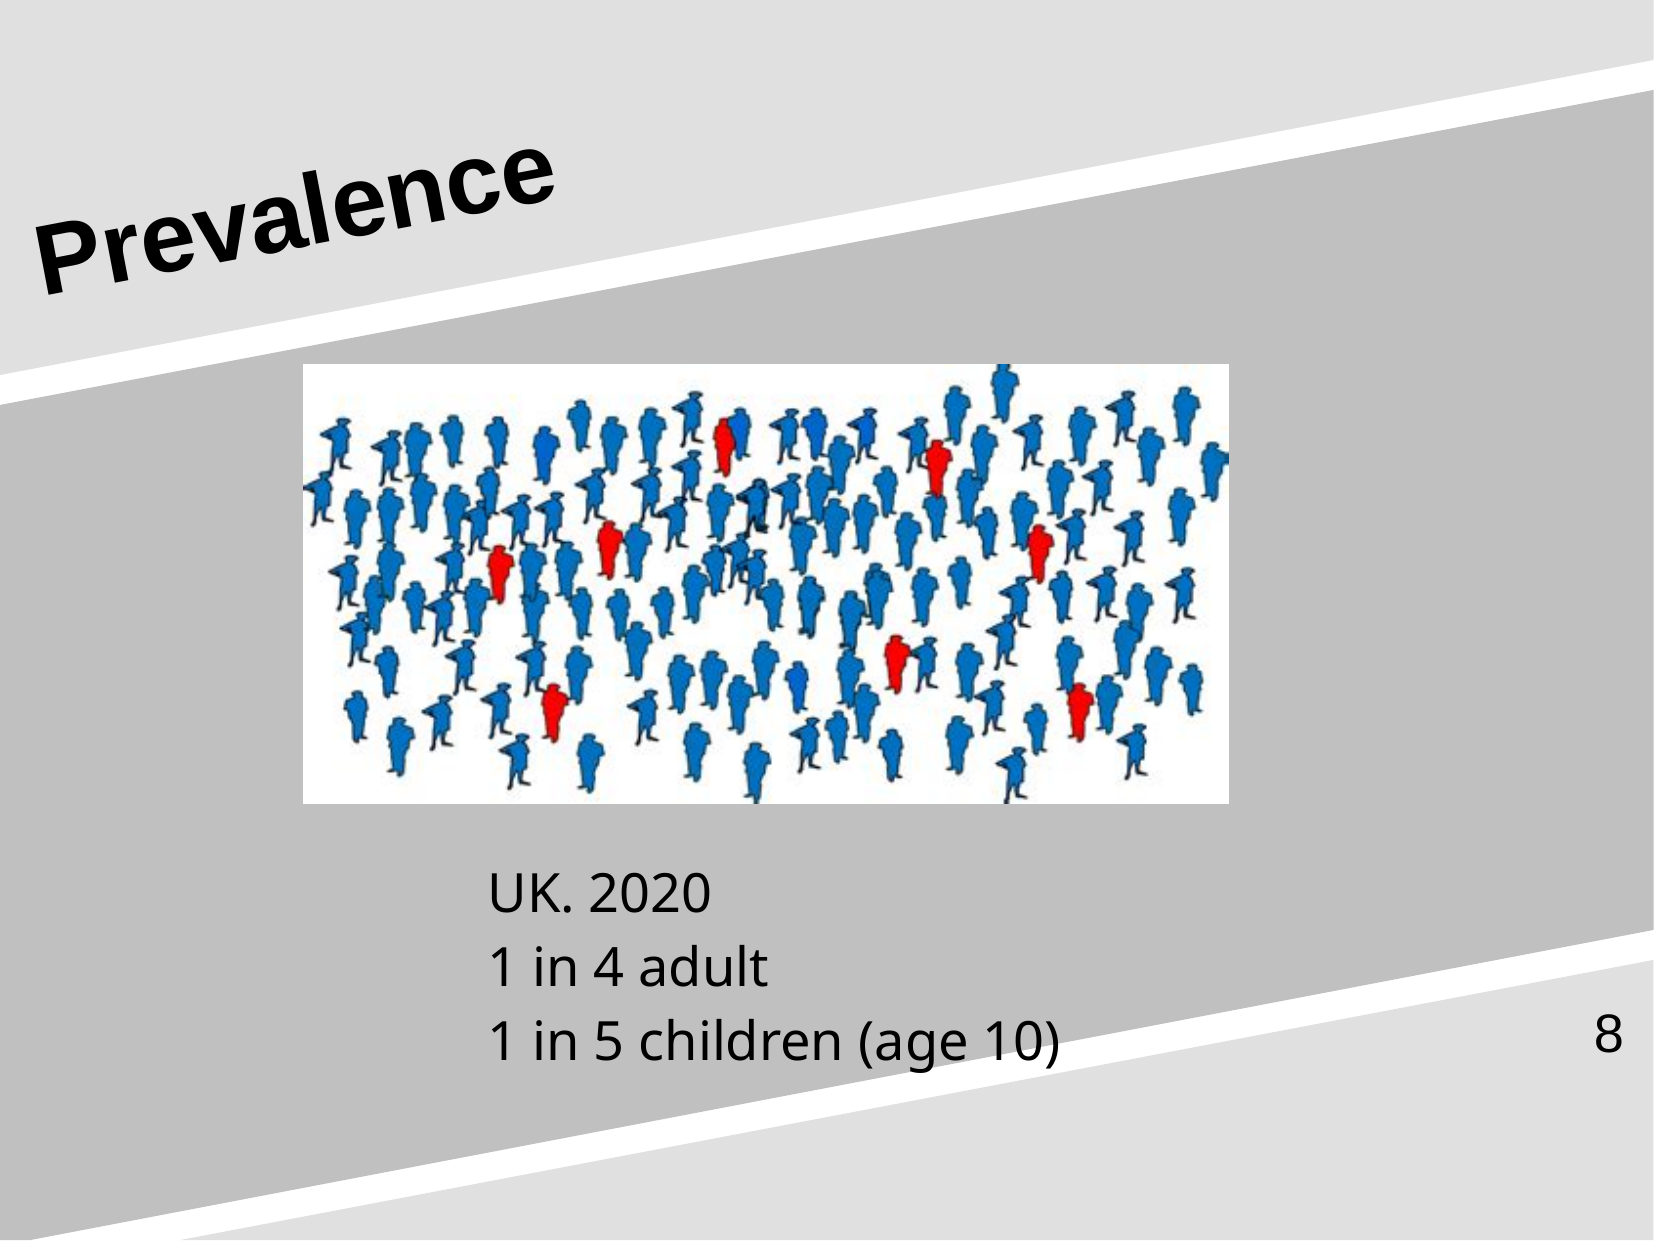

# Prevalence
UK. 2020
1 in 4 adult
1 in 5 children (age 10)
8